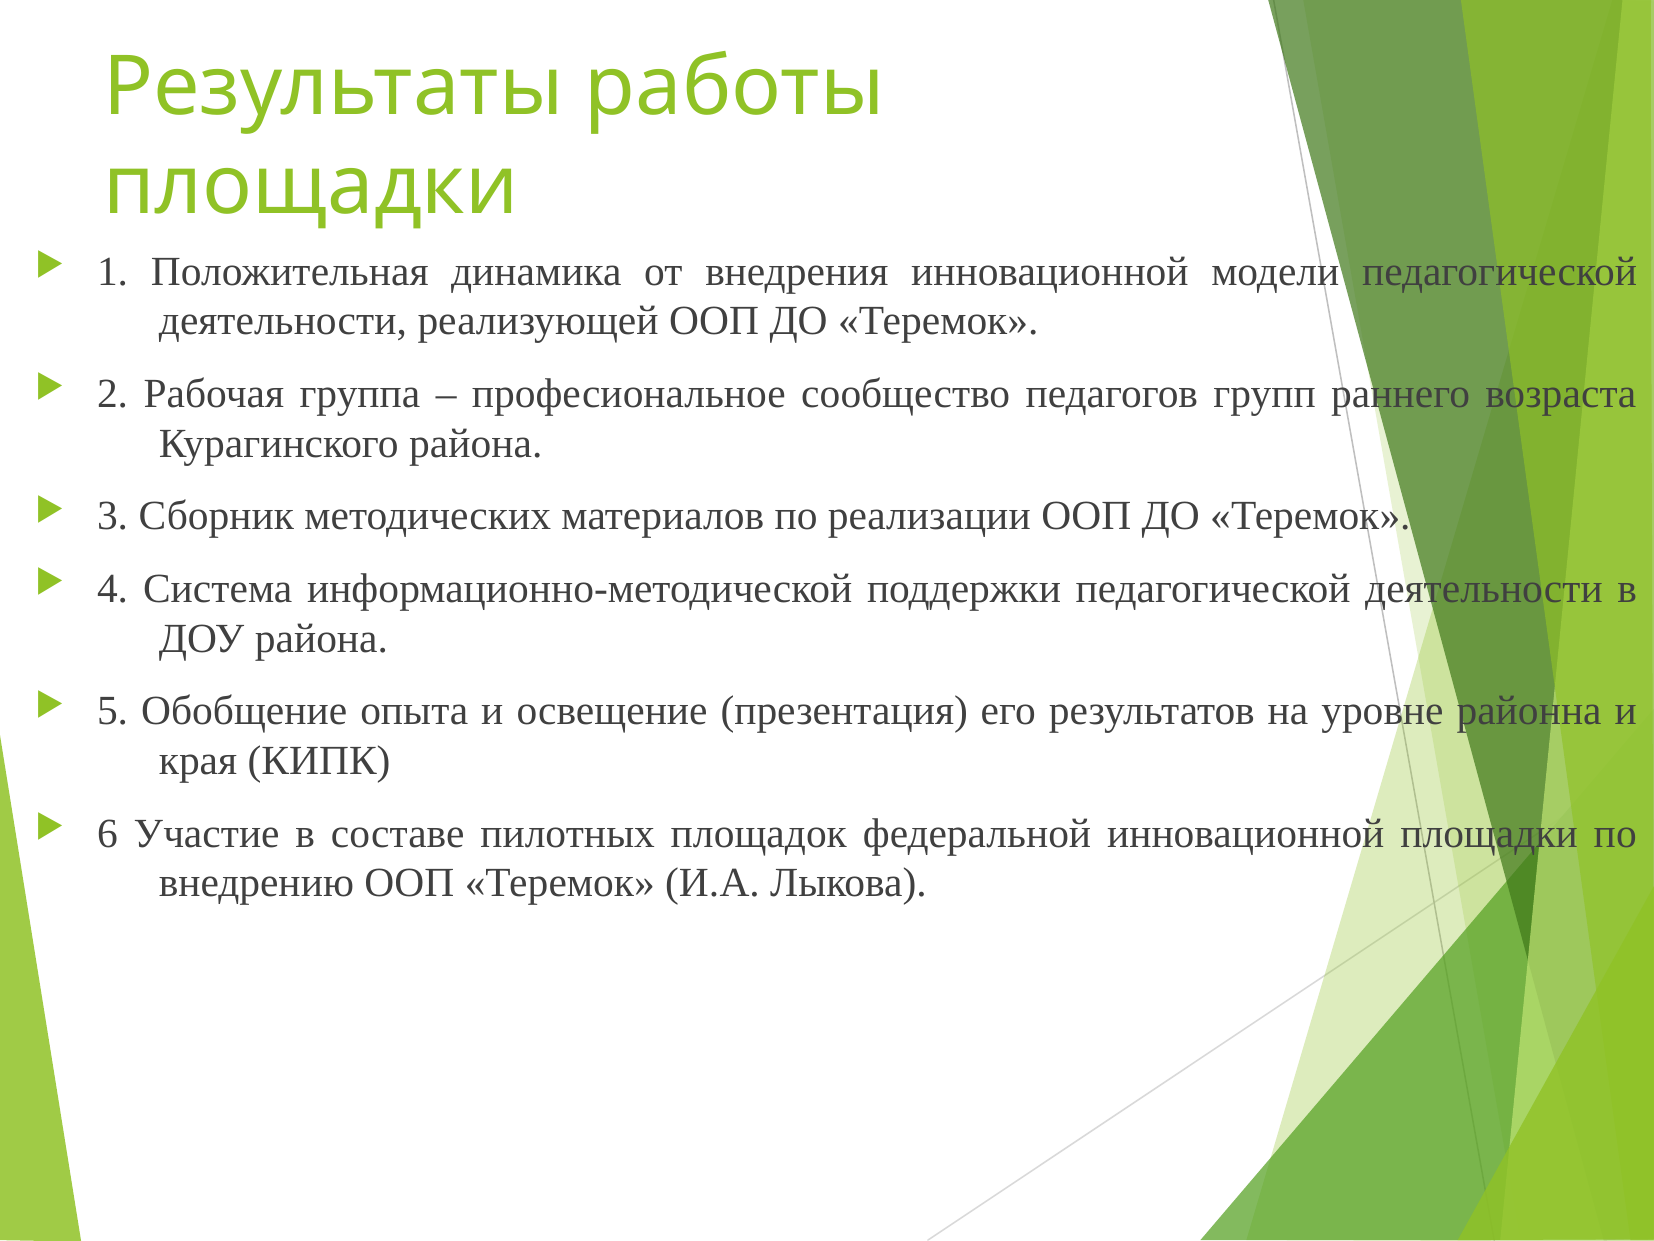

# Результаты работы площадки
1. Положительная динамика от внедрения инновационной модели педагогической деятельности, реализующей ООП ДО «Теремок».
2. Рабочая группа – професиональное сообщество педагогов групп раннего возраста Курагинского района.
3. Сборник методических материалов по реализации ООП ДО «Теремок».
4. Система информационно-методической поддержки педагогической деятельности в ДОУ района.
5. Обобщение опыта и освещение (презентация) его результатов на уровне районна и края (КИПК)
6 Участие в составе пилотных площадок федеральной инновационной площадки по внедрению ООП «Теремок» (И.А. Лыкова).